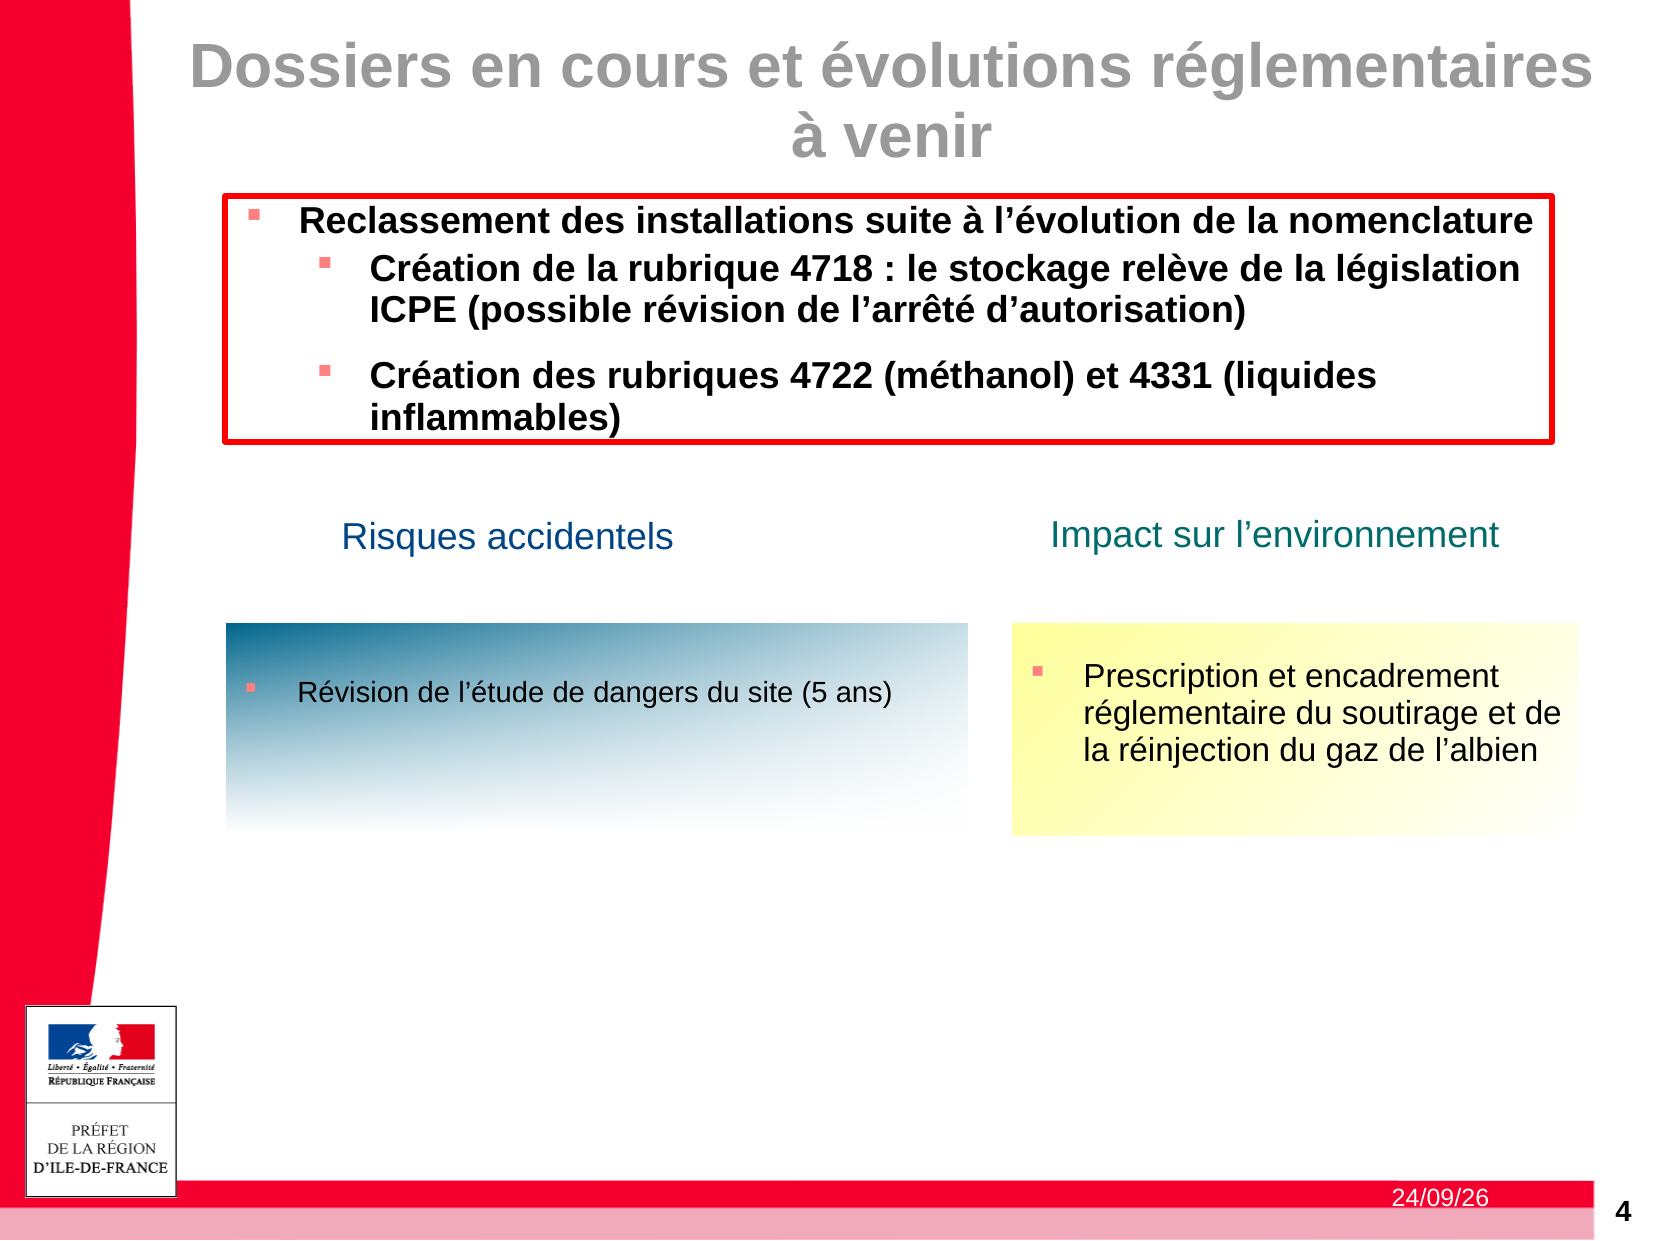

# Dossiers en cours et évolutions réglementaires à venir
Reclassement des installations suite à l’évolution de la nomenclature
Création de la rubrique 4718 : le stockage relève de la législation ICPE (possible révision de l’arrêté d’autorisation)
Création des rubriques 4722 (méthanol) et 4331 (liquides inflammables)
Impact sur l’environnement
Risques accidentels
Révision de l’étude de dangers du site (5 ans)
Prescription et encadrement réglementaire du soutirage et de la réinjection du gaz de l’albien
4